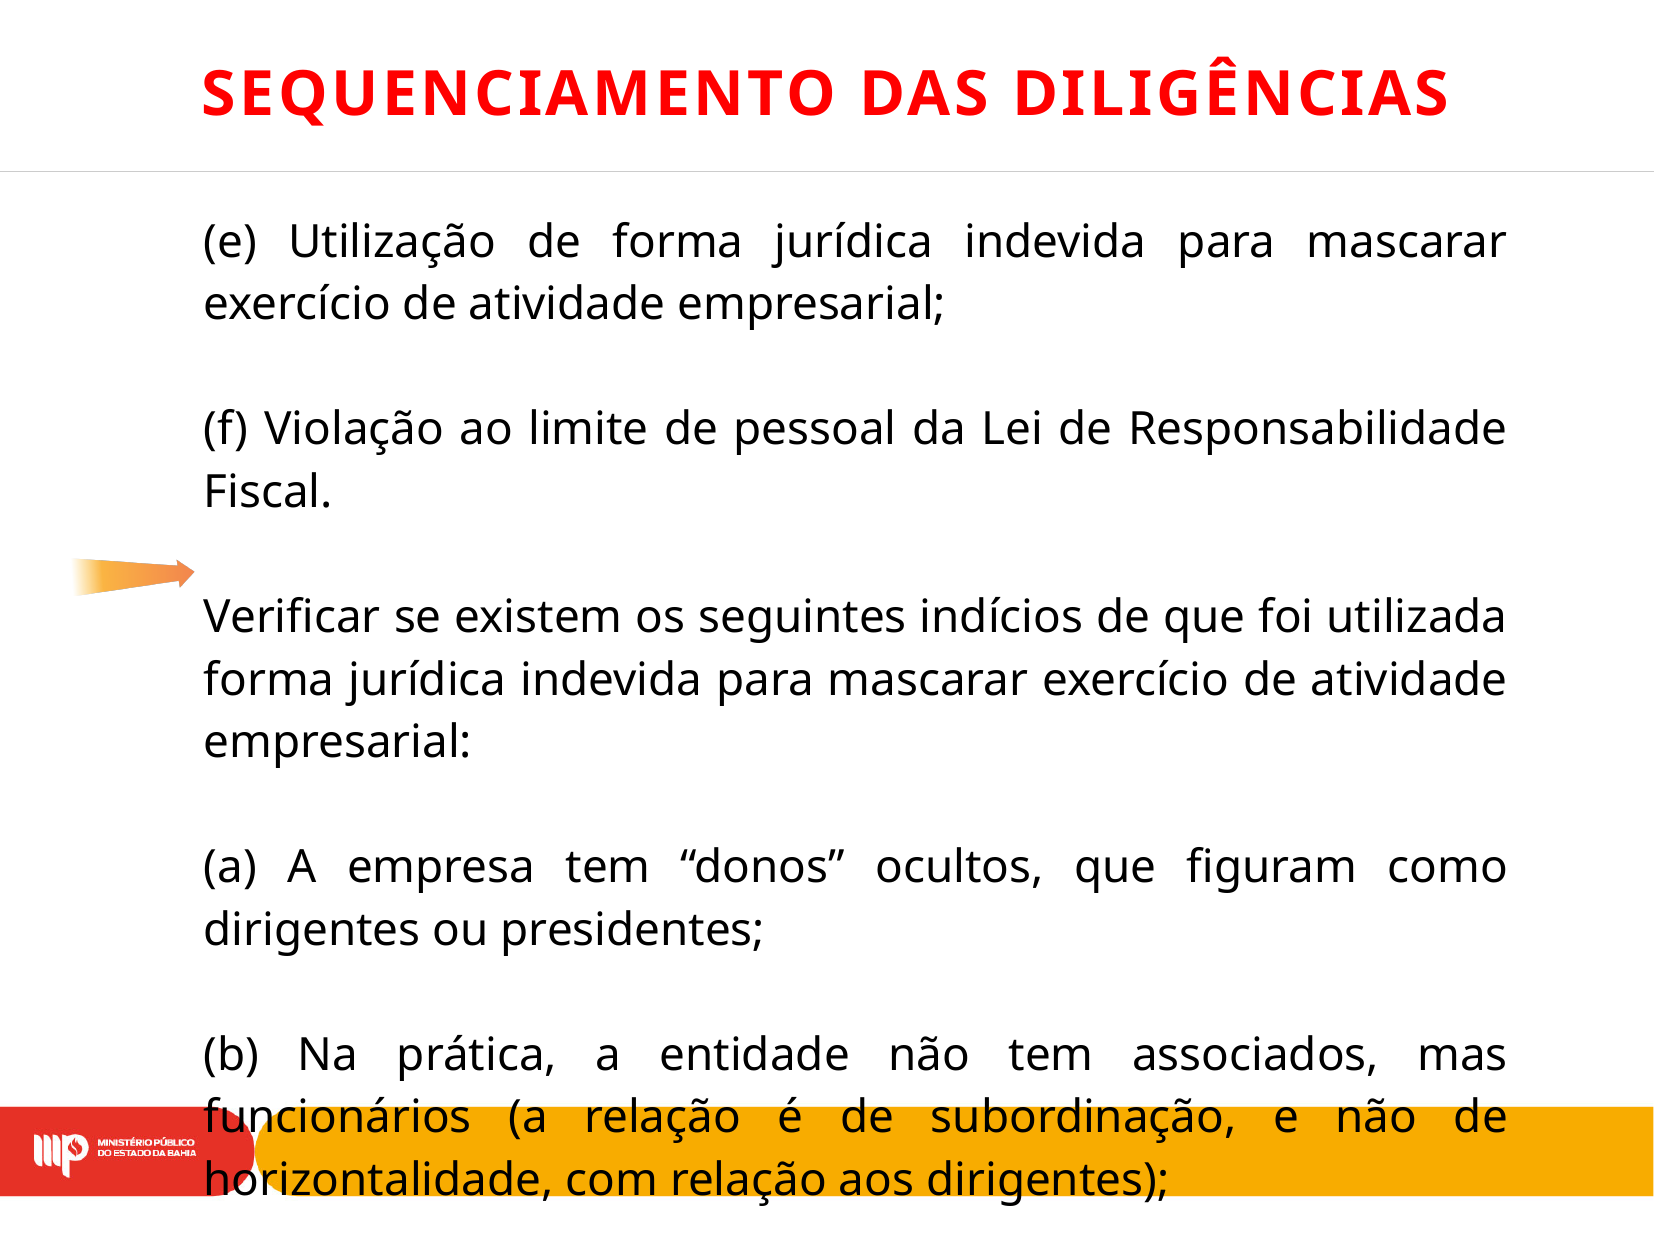

SEQUENCIAMENTO DAS DILIGÊNCIAS
(e) Utilização de forma jurídica indevida para mascarar exercício de atividade empresarial;
(f) Violação ao limite de pessoal da Lei de Responsabilidade Fiscal.
Verificar se existem os seguintes indícios de que foi utilizada forma jurídica indevida para mascarar exercício de atividade empresarial:
(a) A empresa tem “donos” ocultos, que figuram como dirigentes ou presidentes;
(b) Na prática, a entidade não tem associados, mas funcionários (a relação é de subordinação, e não de horizontalidade, com relação aos dirigentes);